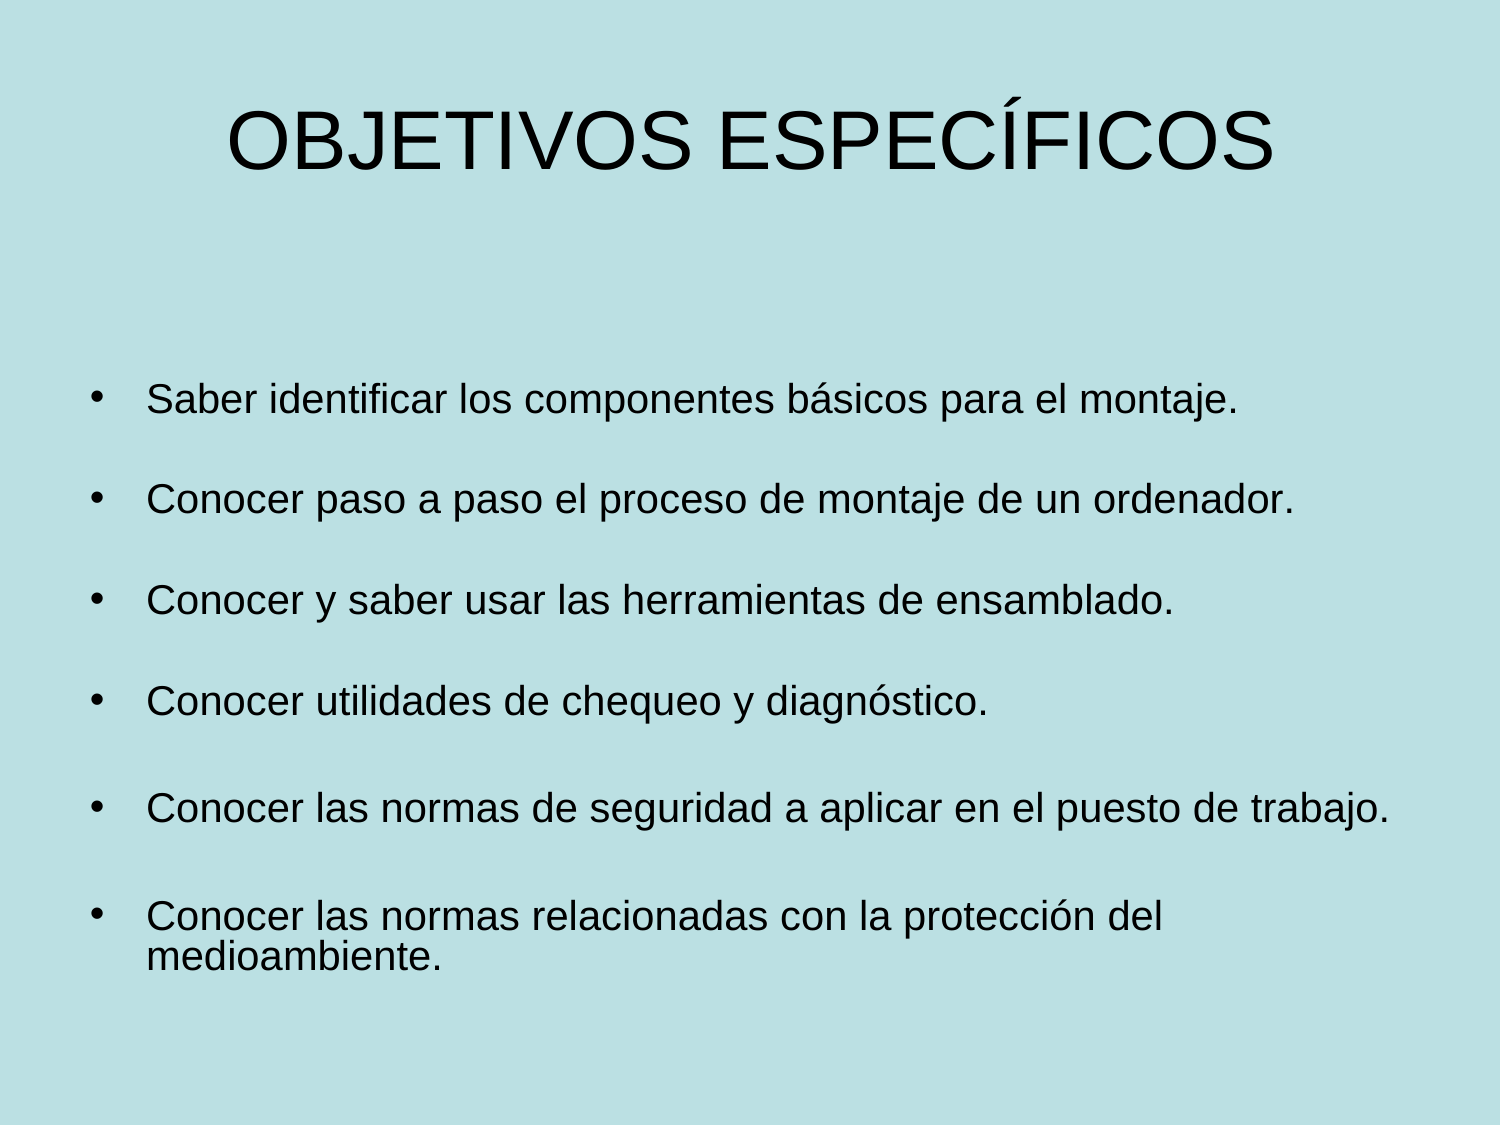

# OBJETIVOS ESPECÍFICOS
Saber identificar los componentes básicos para el montaje.
Conocer paso a paso el proceso de montaje de un ordenador.
Conocer y saber usar las herramientas de ensamblado.
Conocer utilidades de chequeo y diagnóstico.
Conocer las normas de seguridad a aplicar en el puesto de trabajo.
Conocer las normas relacionadas con la protección del medioambiente.